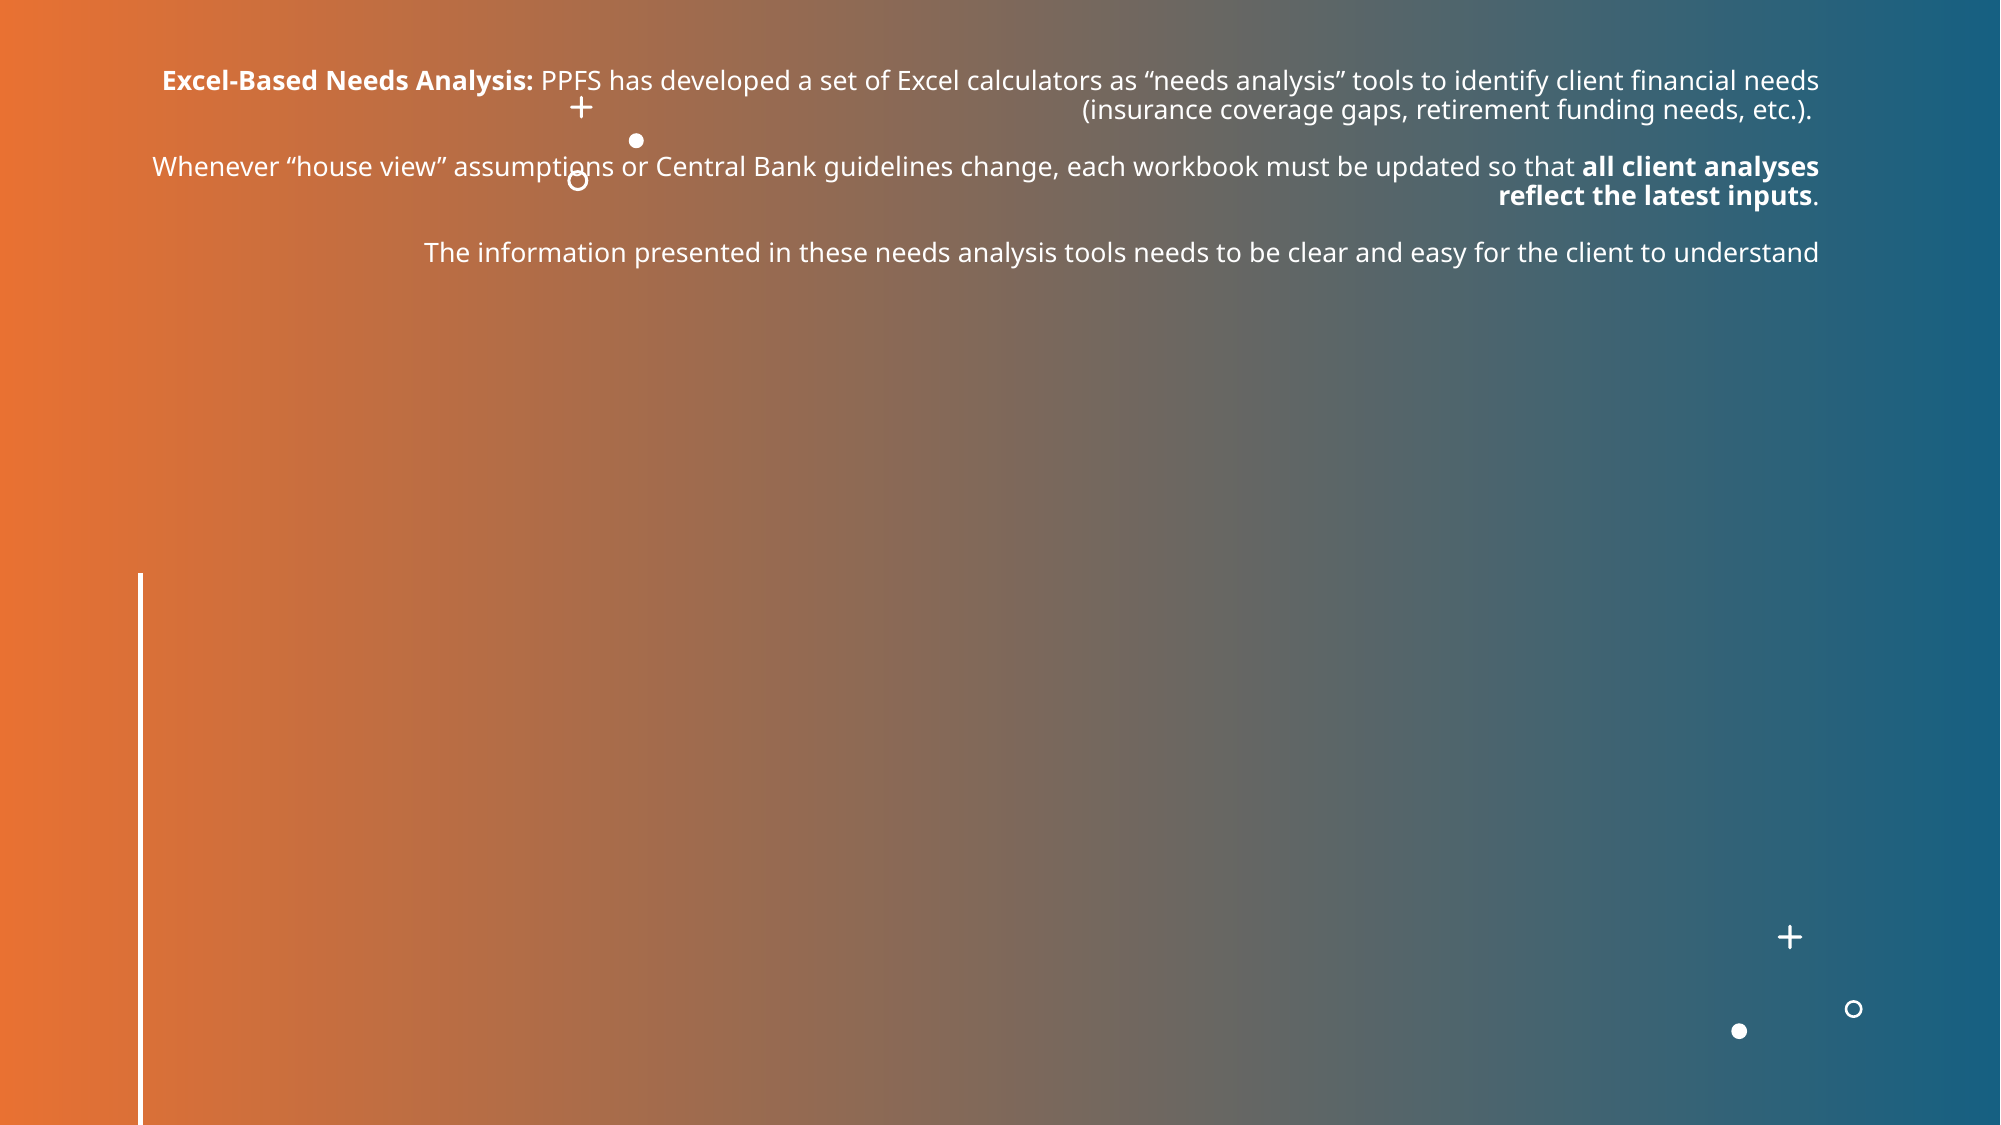

# Excel-Based Needs Analysis: PPFS has developed a set of Excel calculators as “needs analysis” tools to identify client financial needs (insurance coverage gaps, retirement funding needs, etc.). Whenever “house view” assumptions or Central Bank guidelines change, each workbook must be updated so that all client analyses reflect the latest inputs. The information presented in these needs analysis tools needs to be clear and easy for the client to understand